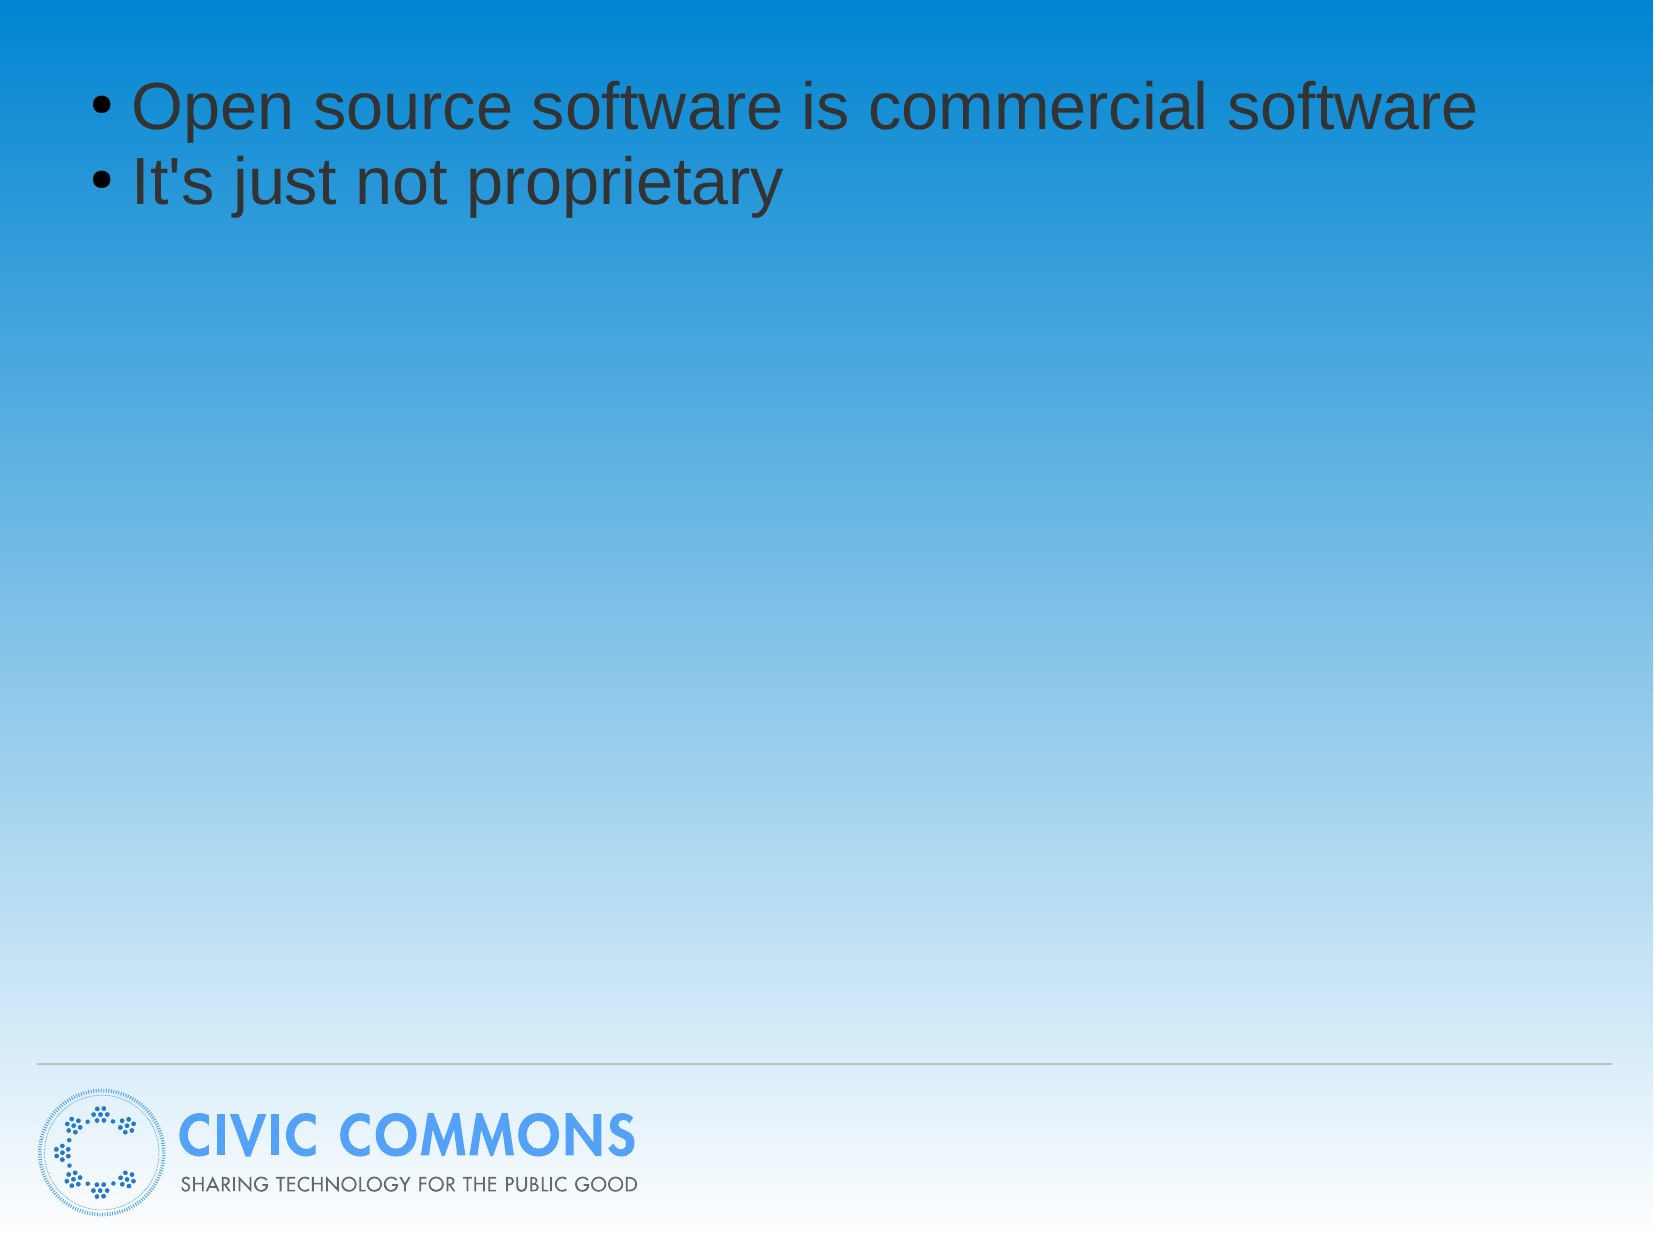

Open source software is commercial software
 It's just not proprietary